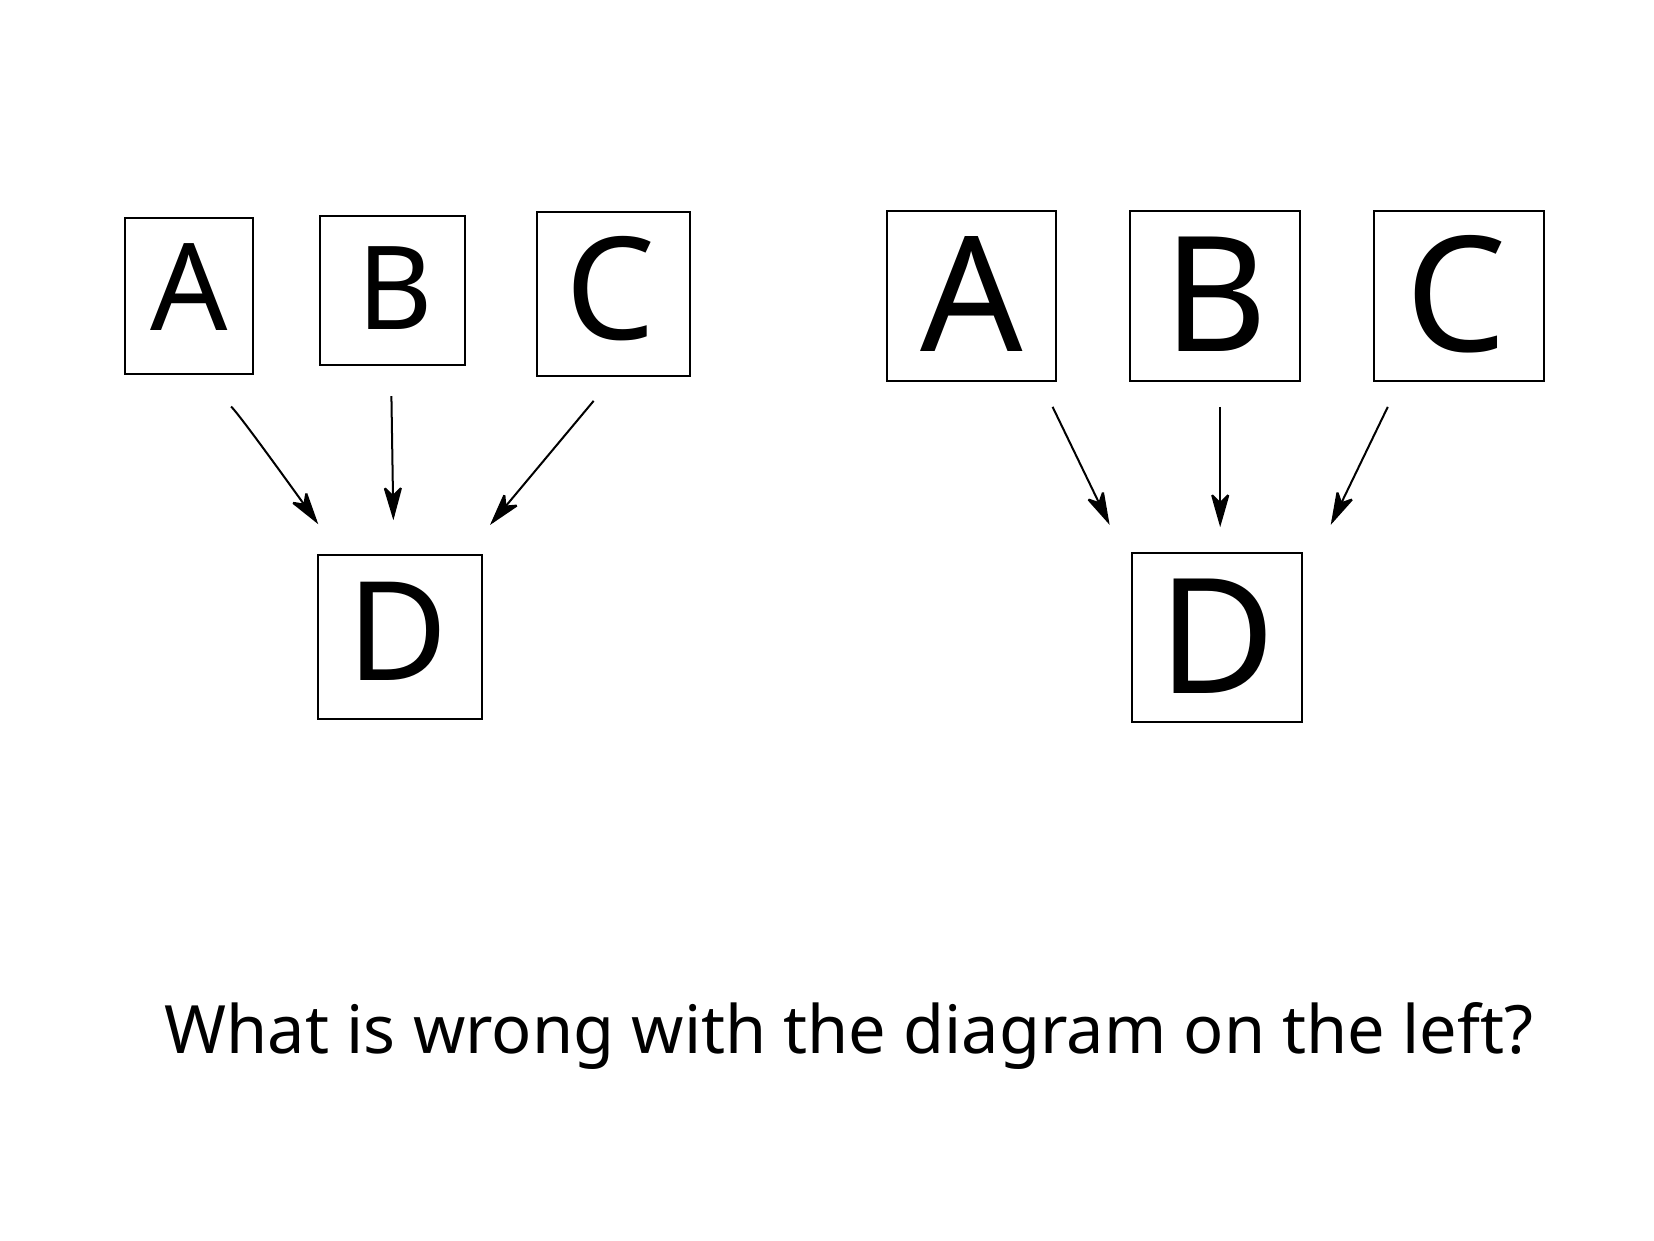

What is wrong with the diagram on the left?